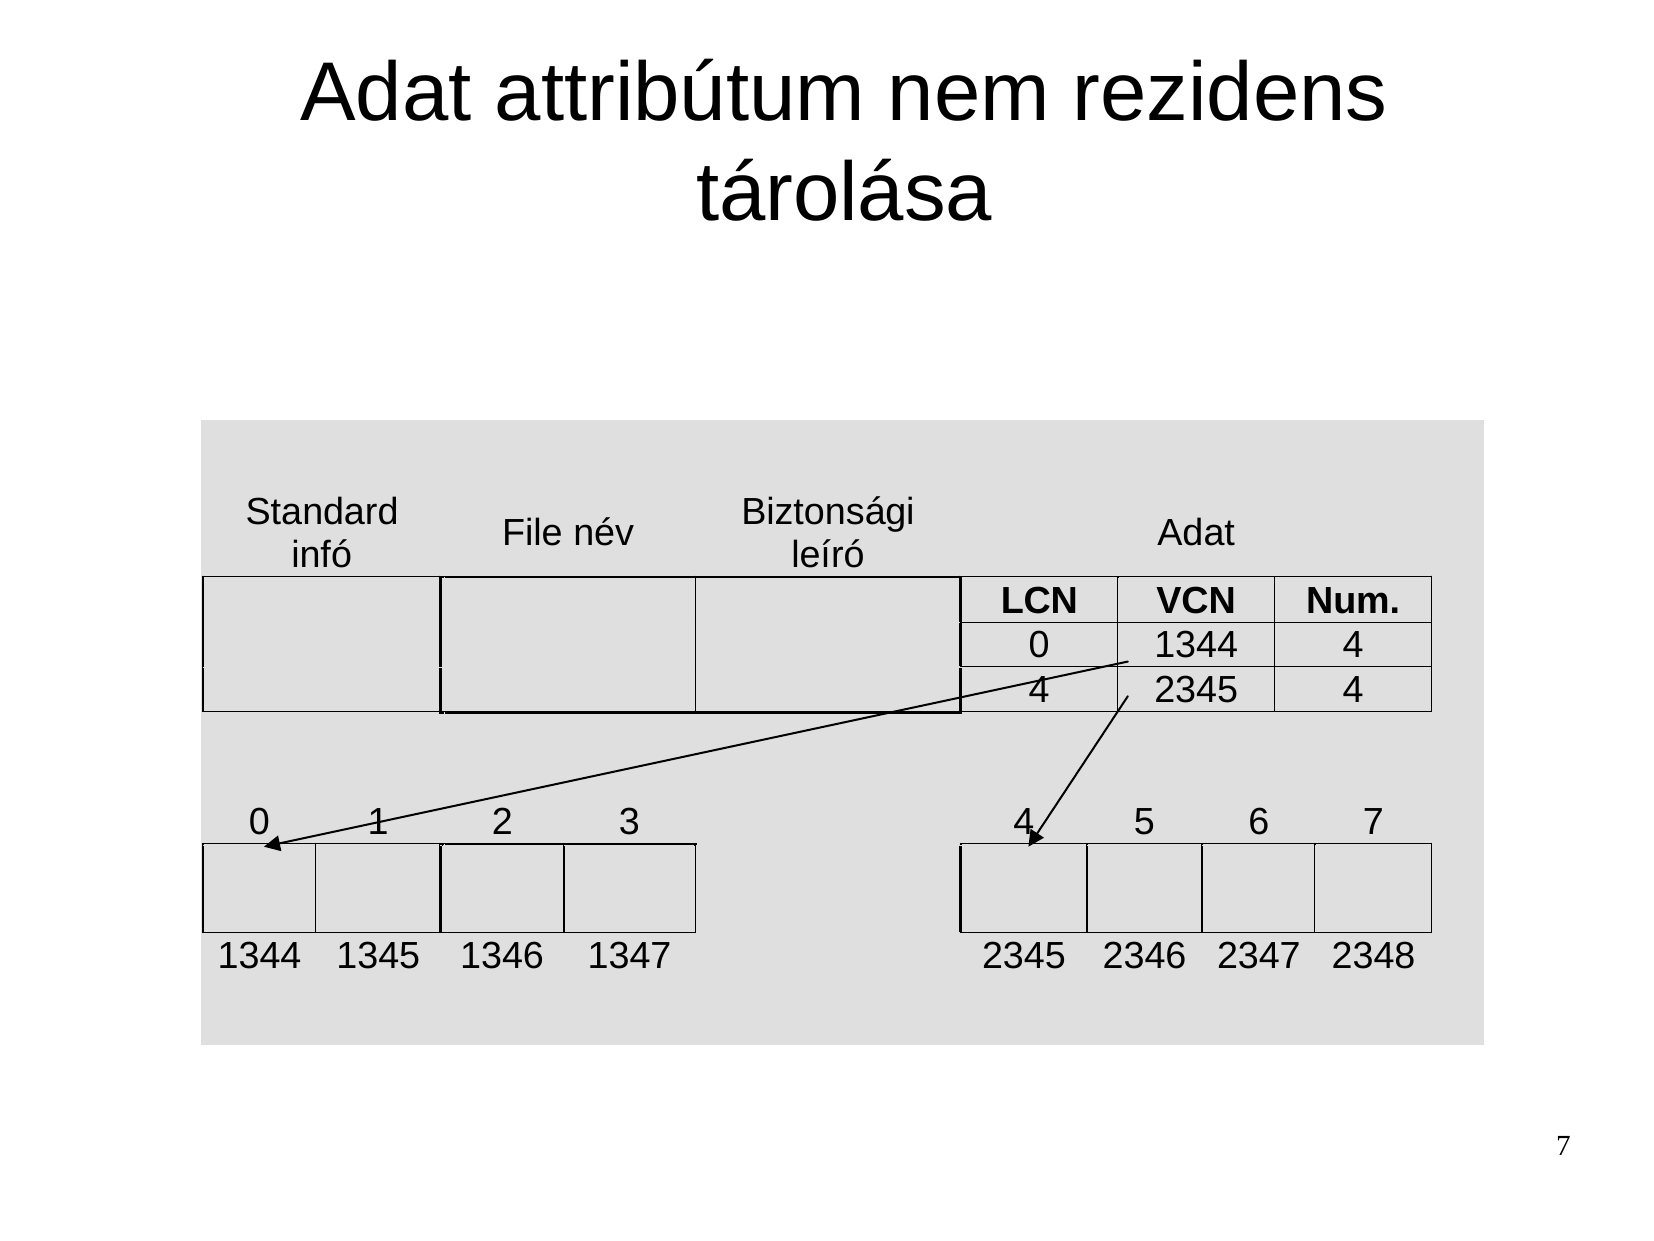

# Adat attribútum nem rezidens tárolása
7